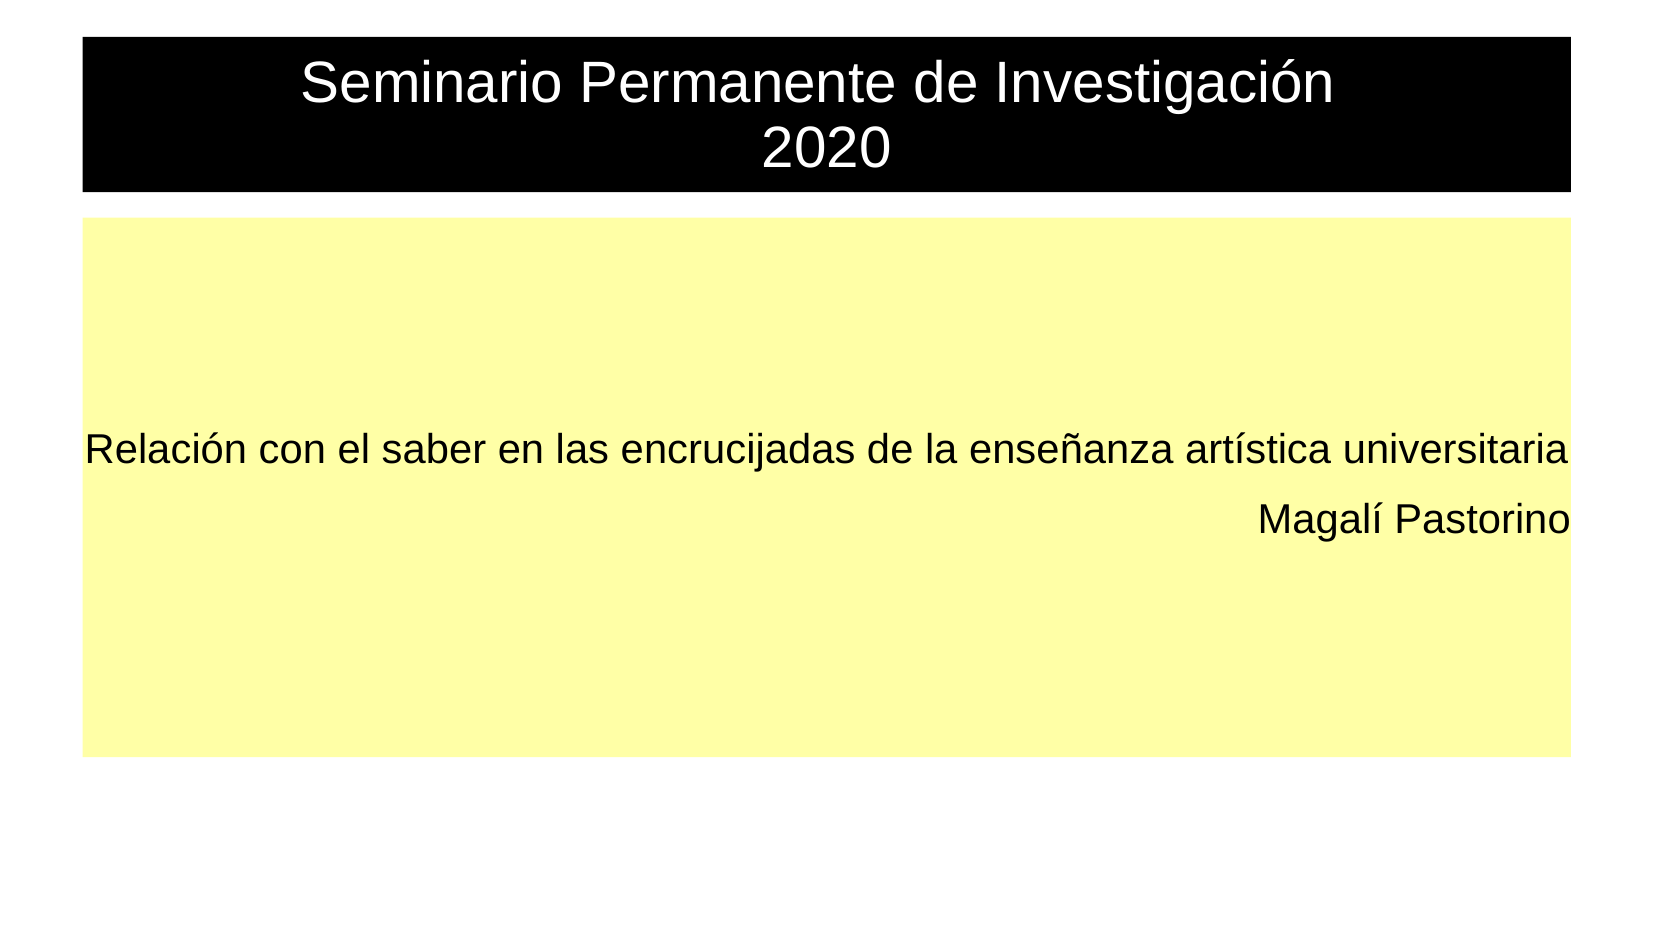

# Seminario Permanente de Investigación 2020
Relación con el saber en las encrucijadas de la enseñanza artística universitaria
Magalí Pastorino